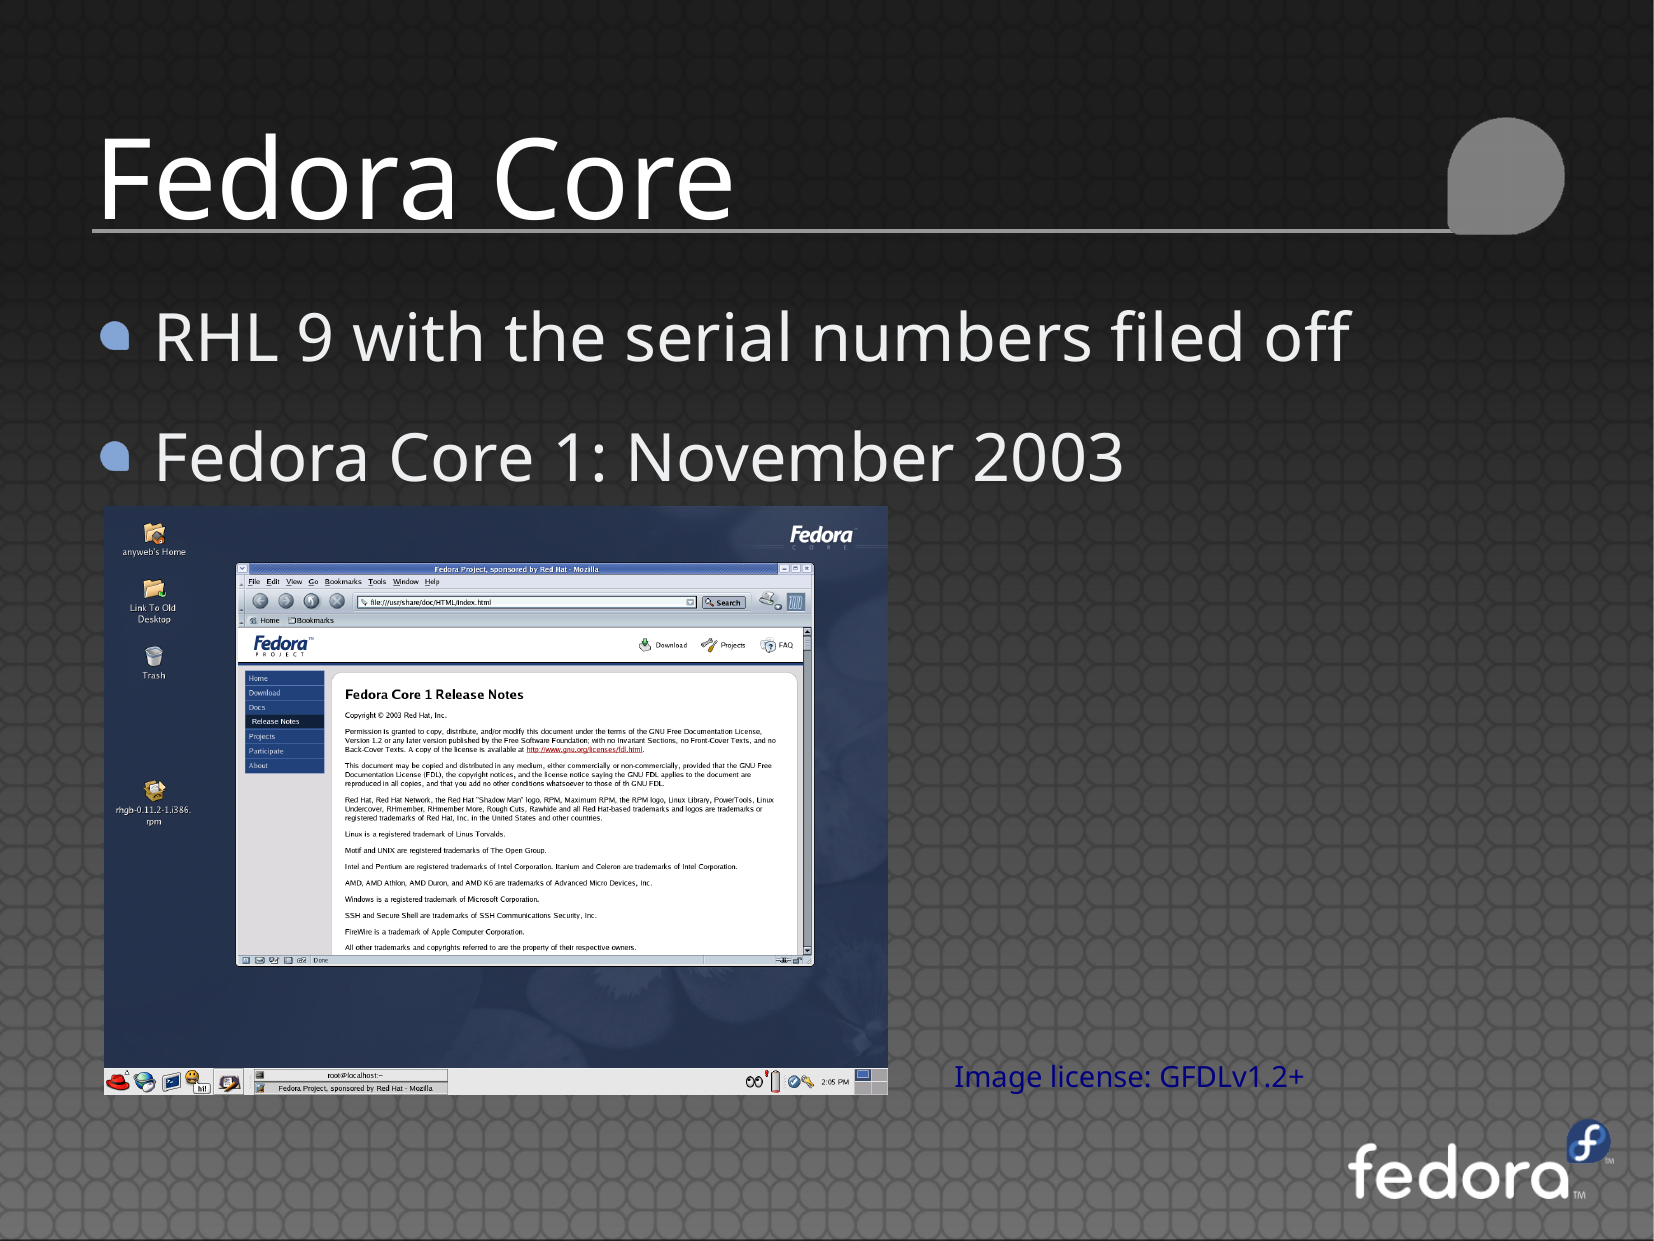

Fedora Core
# RHL 9 with the serial numbers filed off
Fedora Core 1: November 2003
Image license: GFDLv1.2+